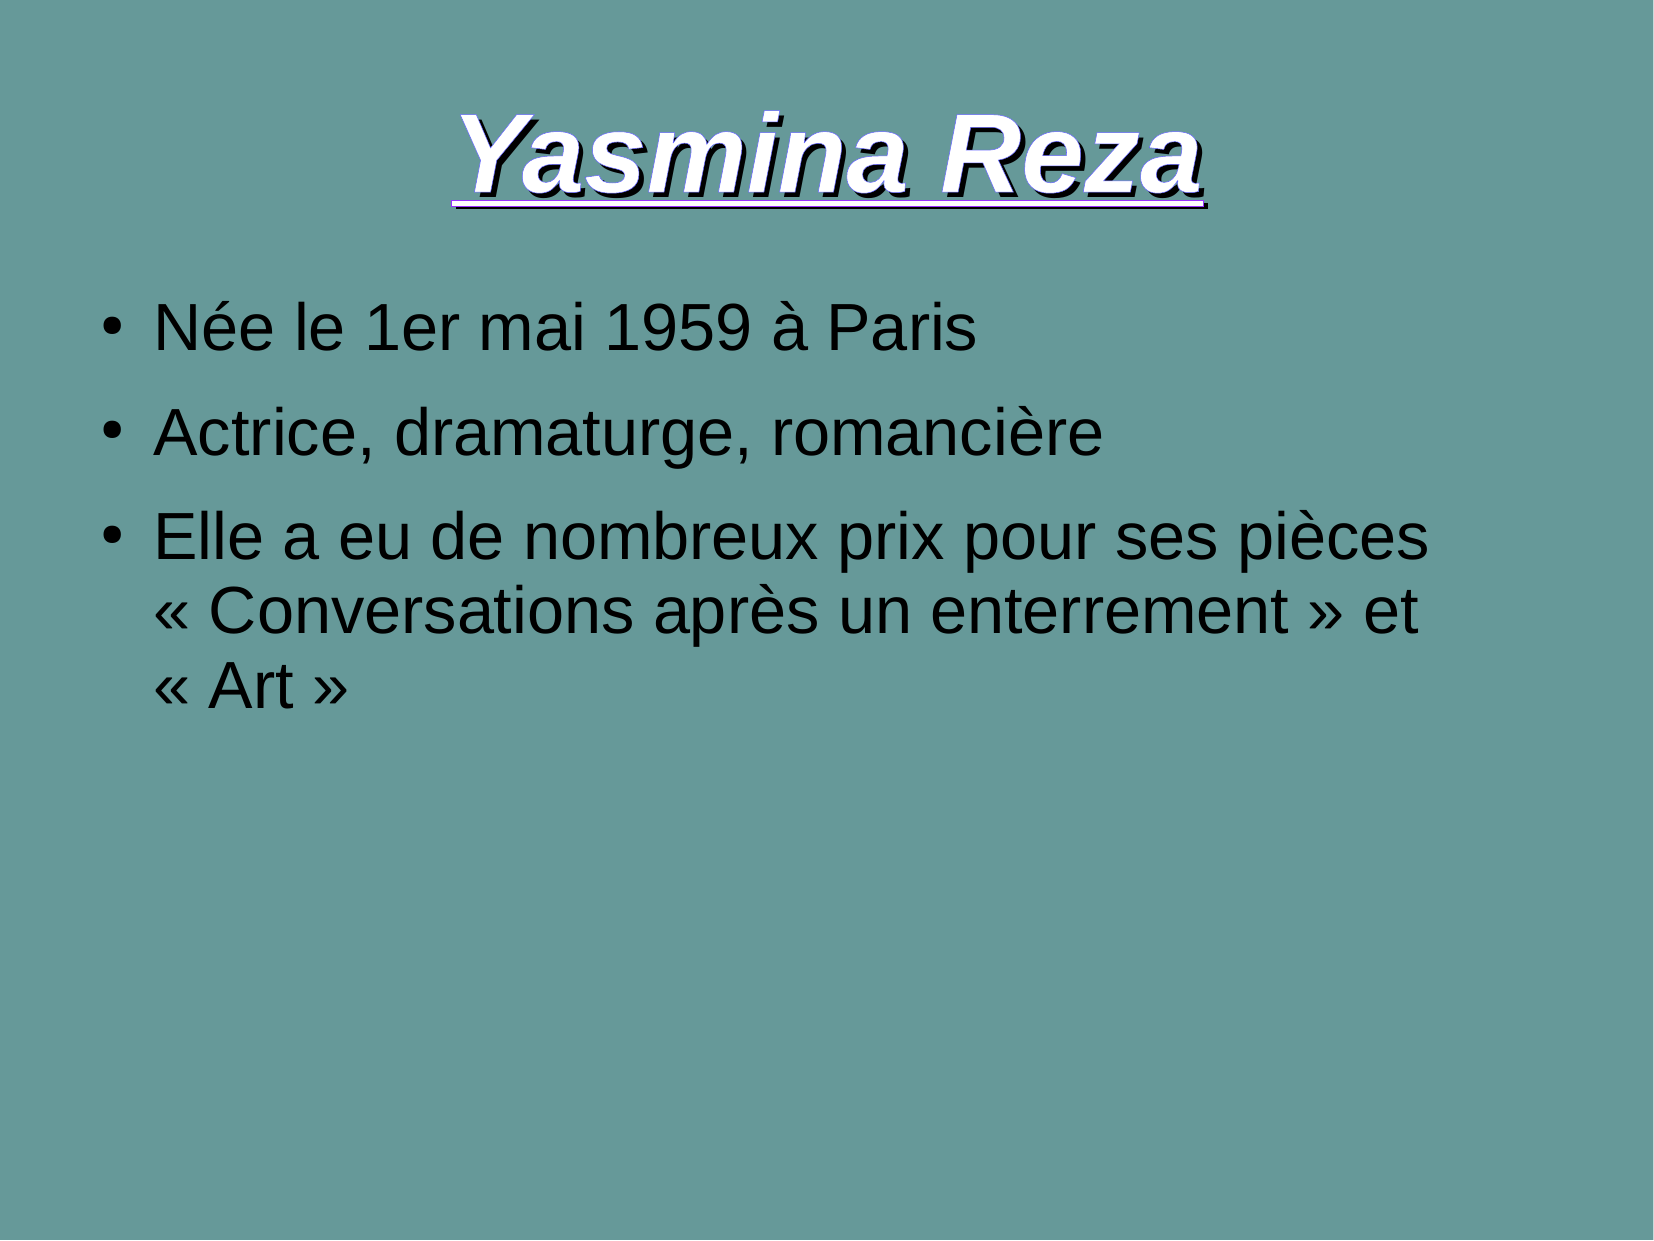

# Yasmina Reza
Née le 1er mai 1959 à Paris
Actrice, dramaturge, romancière
Elle a eu de nombreux prix pour ses pièces « Conversations après un enterrement » et « Art »